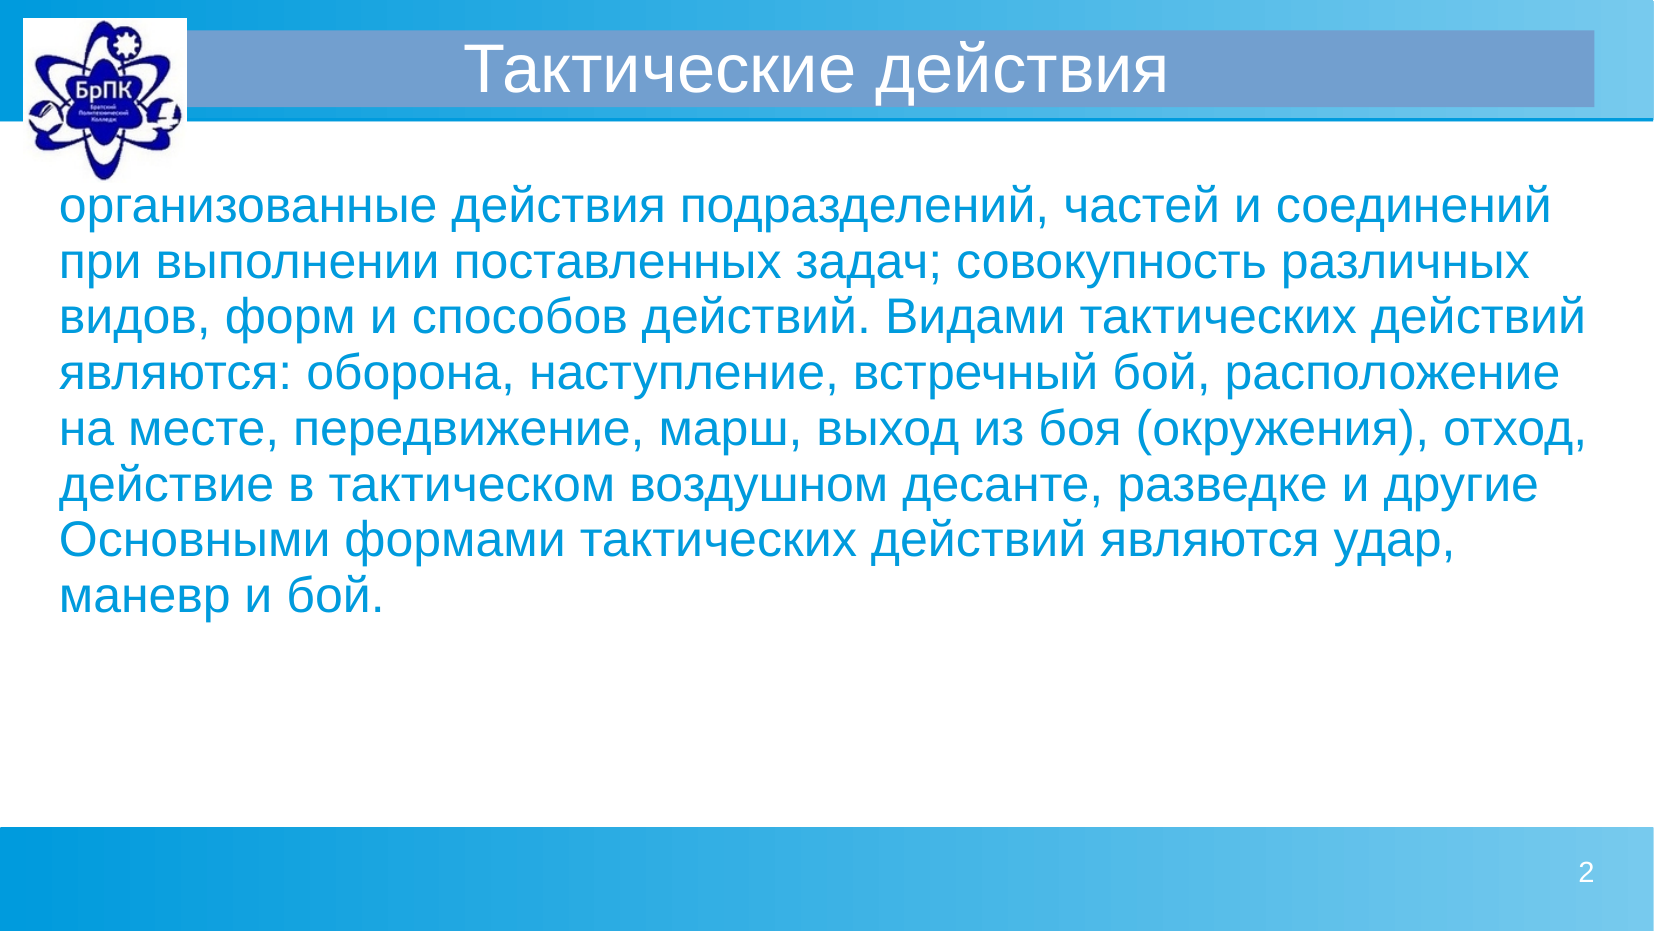

# Тактические действия
организованные действия подразделений, частей и соединений при выполнении поставленных задач; совокупность различных видов, форм и способов действий. Видами тактических действий являются: оборона, наступление, встречный бой, расположение на месте, передвижение, марш, выход из боя (окружения), отход, действие в тактическом воздушном десанте, разведке и другие Основными формами тактических действий являются удар, маневр и бой.
2